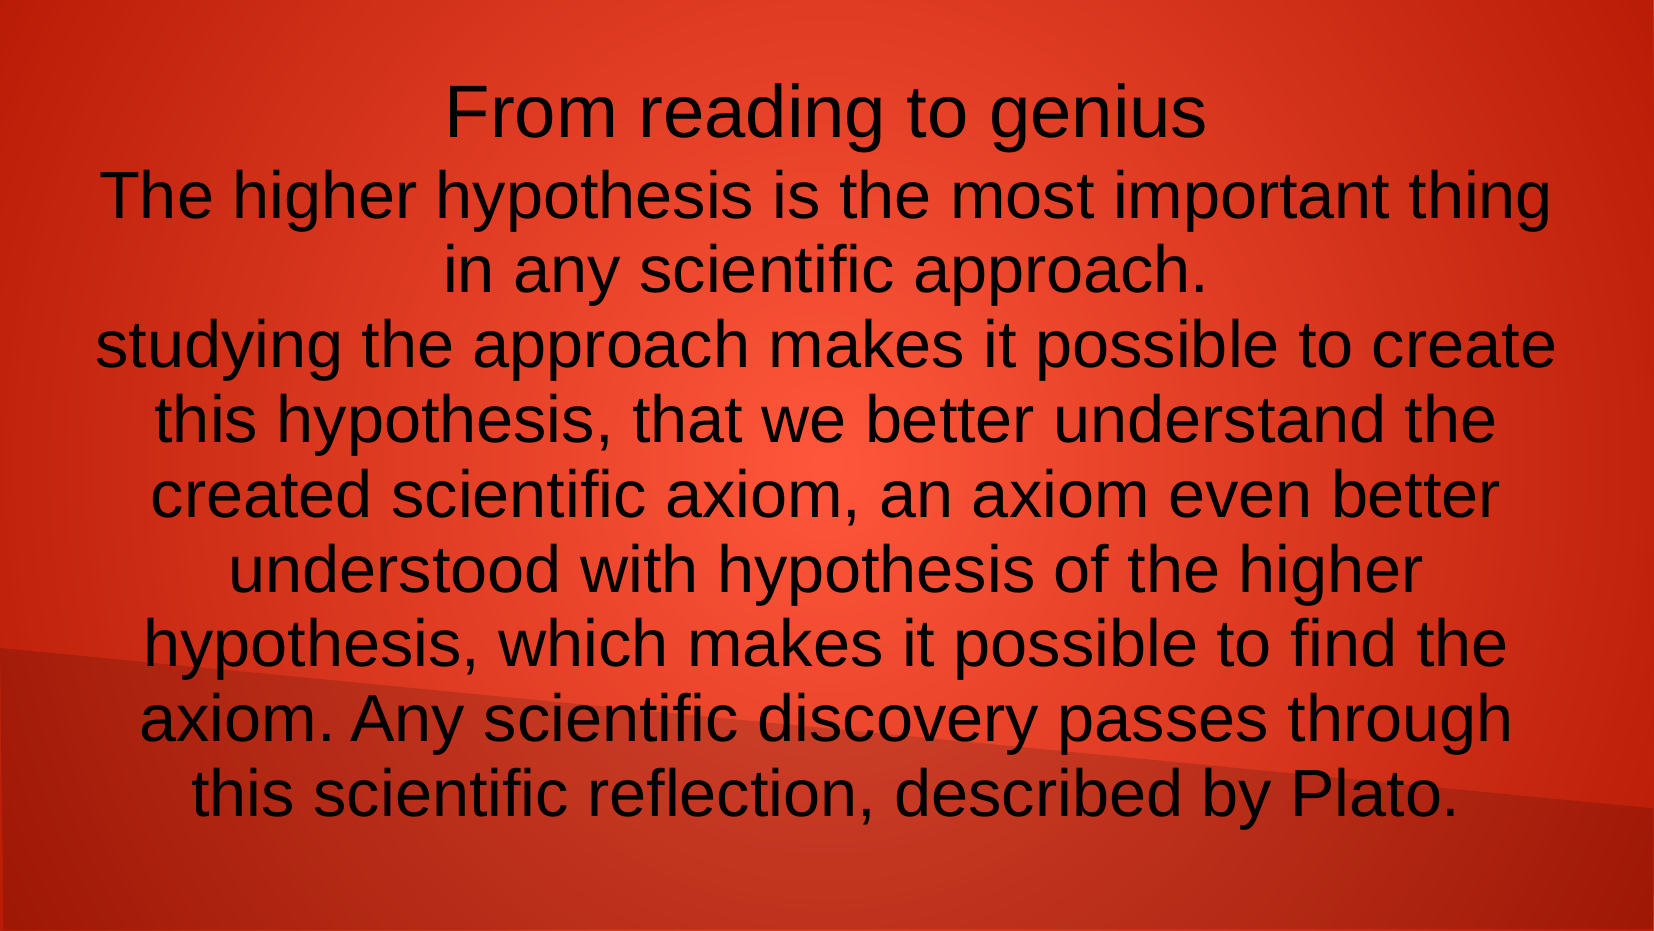

# From reading to genius
The higher hypothesis is the most important thing in any scientific approach.
studying the approach makes it possible to create this hypothesis, that we better understand the created scientific axiom, an axiom even better understood with hypothesis of the higher hypothesis, which makes it possible to find the axiom. Any scientific discovery passes through this scientific reflection, described by Plato.